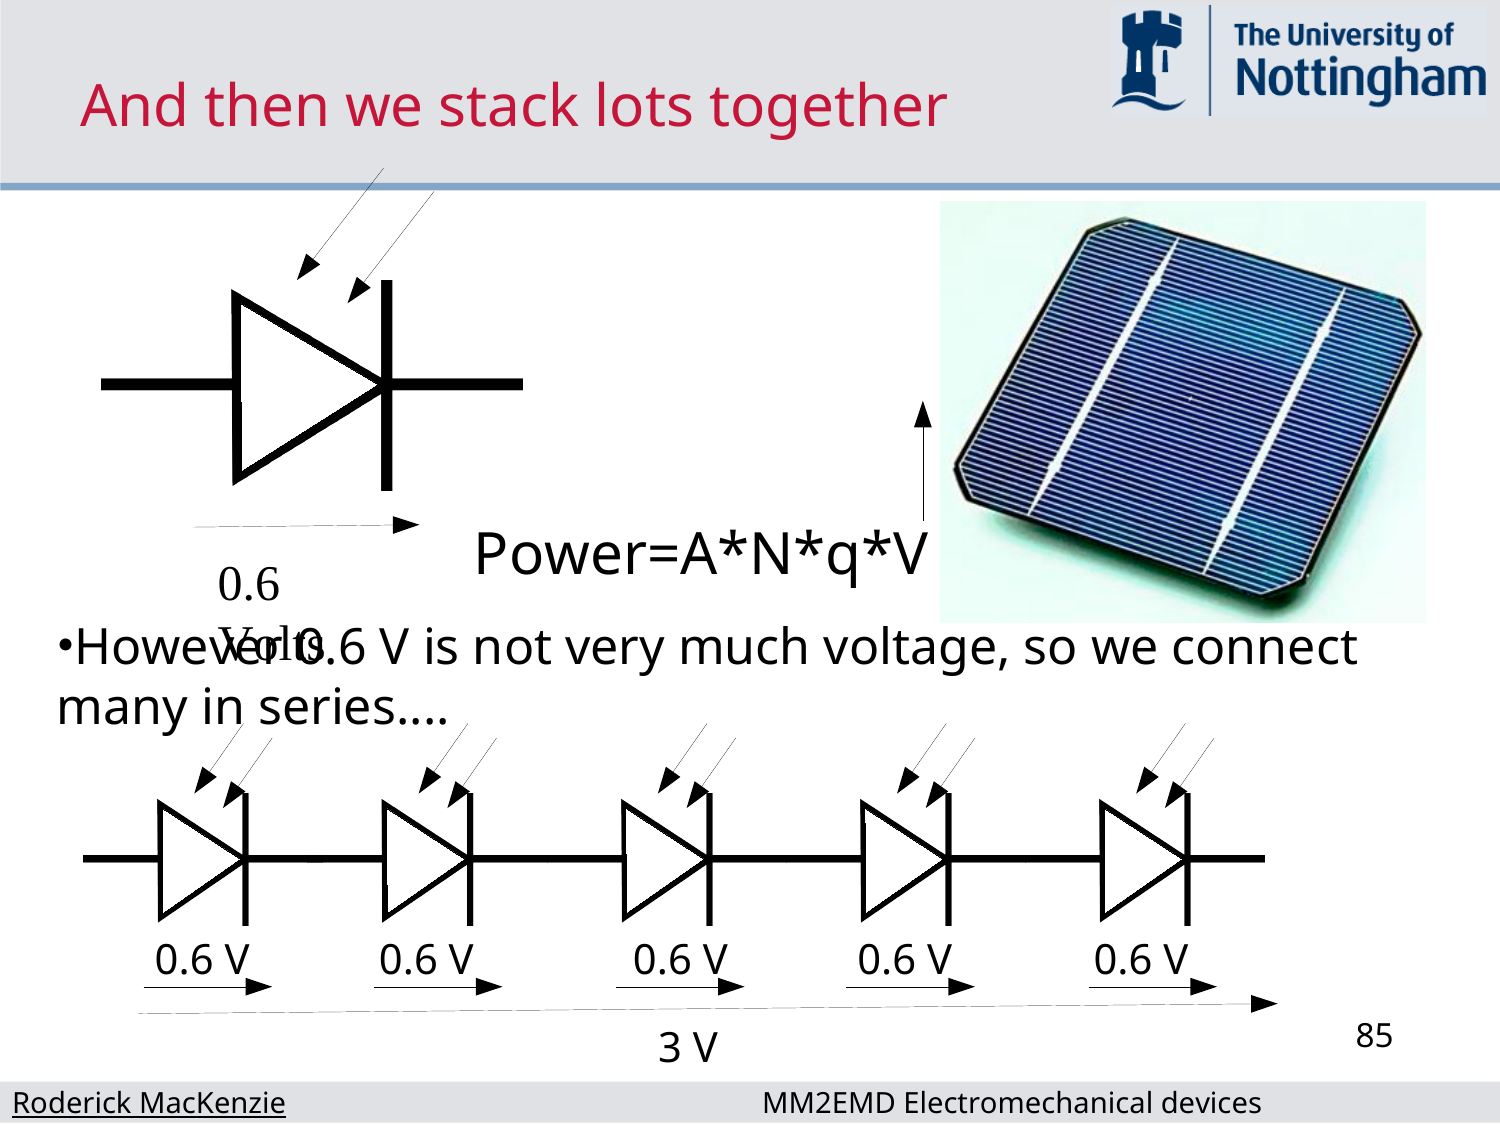

# And then we stack lots together
Power=A*N*q*V
0.6 Volts
However 0.6 V is not very much voltage, so we connect many in series....
0.6 V
0.6 V
0.6 V
0.6 V
0.6 V
3 V